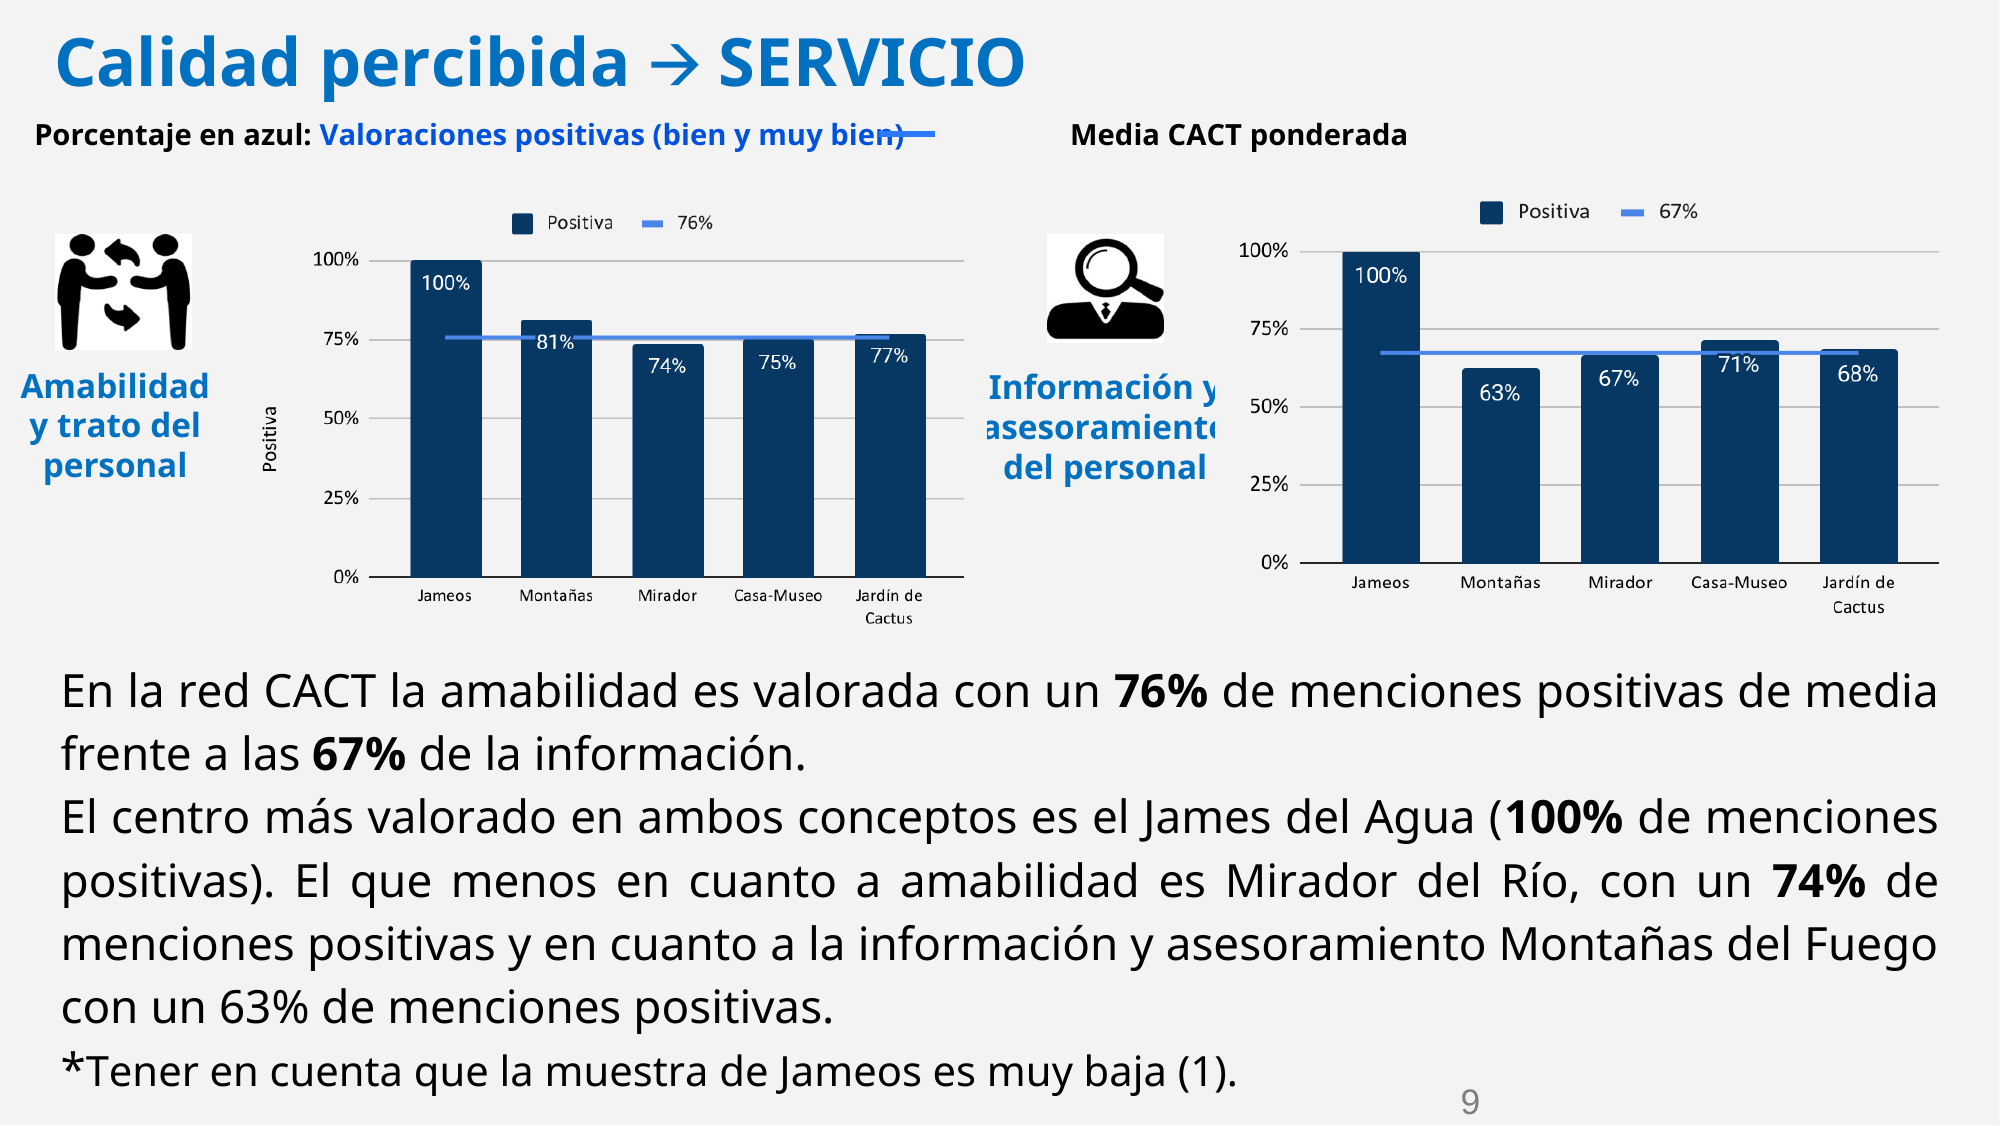

Calidad percibida 🡪 SERVICIO
 Porcentaje en azul: Valoraciones positivas (bien y muy bien) Media CACT ponderada
Amabilidad y trato del personal
Información y asesoramiento del personal
En la red CACT la amabilidad es valorada con un 76% de menciones positivas de media frente a las 67% de la información.
El centro más valorado en ambos conceptos es el James del Agua (100% de menciones positivas). El que menos en cuanto a amabilidad es Mirador del Río, con un 74% de menciones positivas y en cuanto a la información y asesoramiento Montañas del Fuego con un 63% de menciones positivas.
*Tener en cuenta que la muestra de Jameos es muy baja (1).